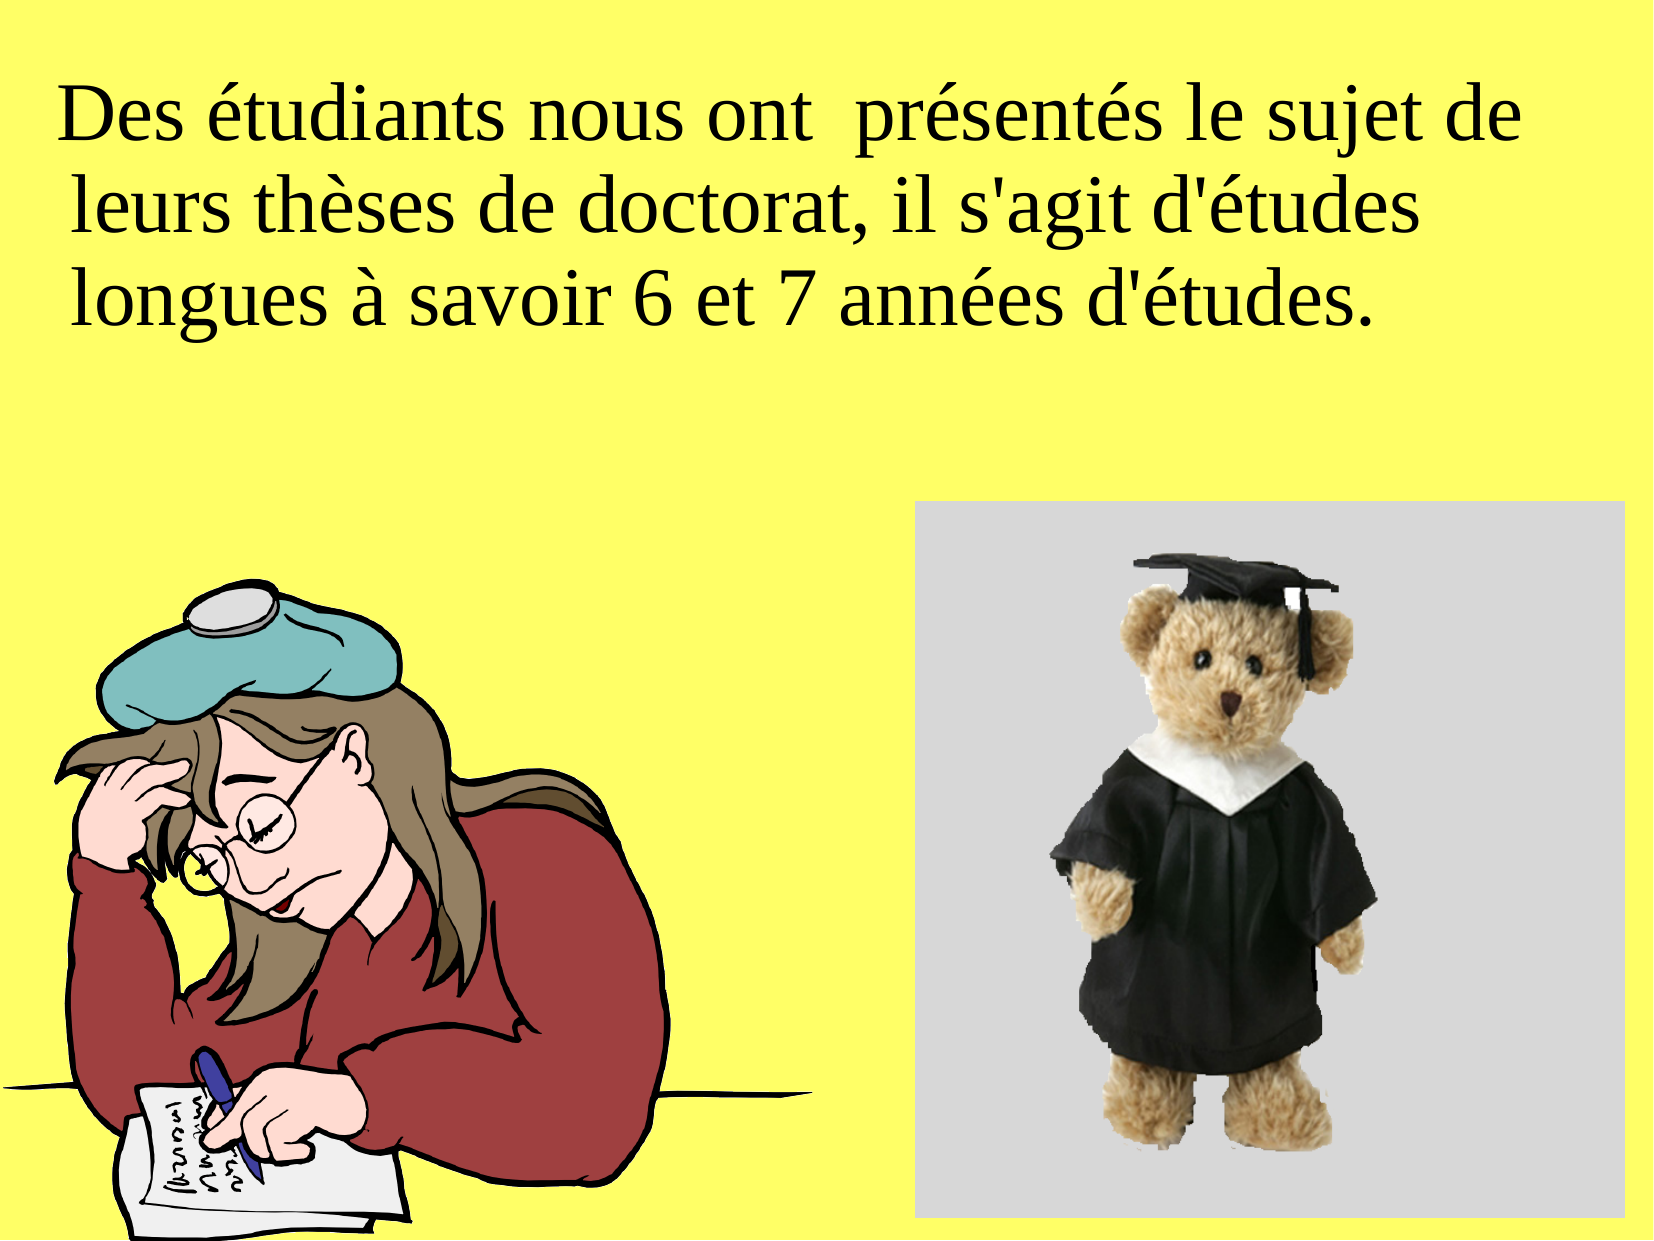

# Des étudiants nous ont présentés le sujet de leurs thèses de doctorat, il s'agit d'études longues à savoir 6 et 7 années d'études.